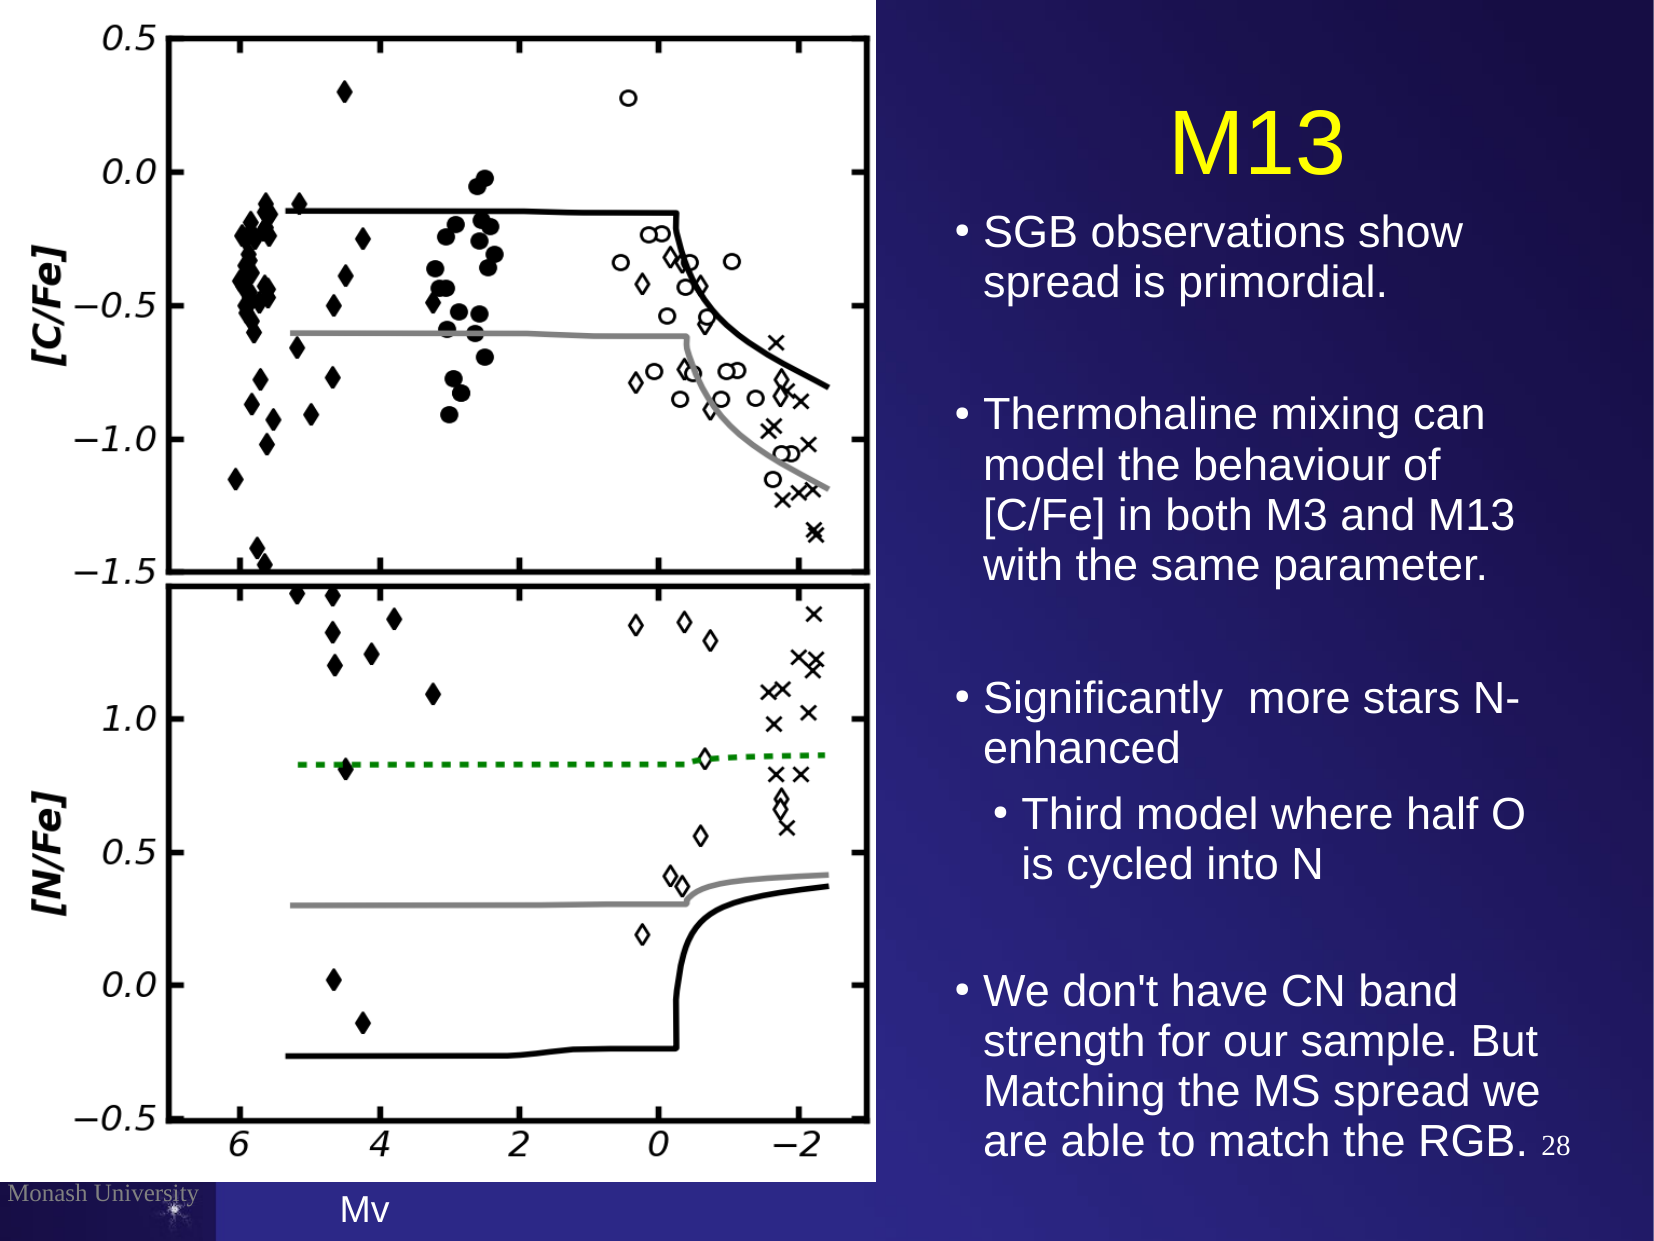

# M13
SGB observations show spread is primordial.
Thermohaline mixing can model the behaviour of [C/Fe] in both M3 and M13 with the same parameter.
Significantly more stars N-enhanced
Third model where half O is cycled into N
We don't have CN band strength for our sample. But Matching the MS spread we are able to match the RGB.
28
Mv